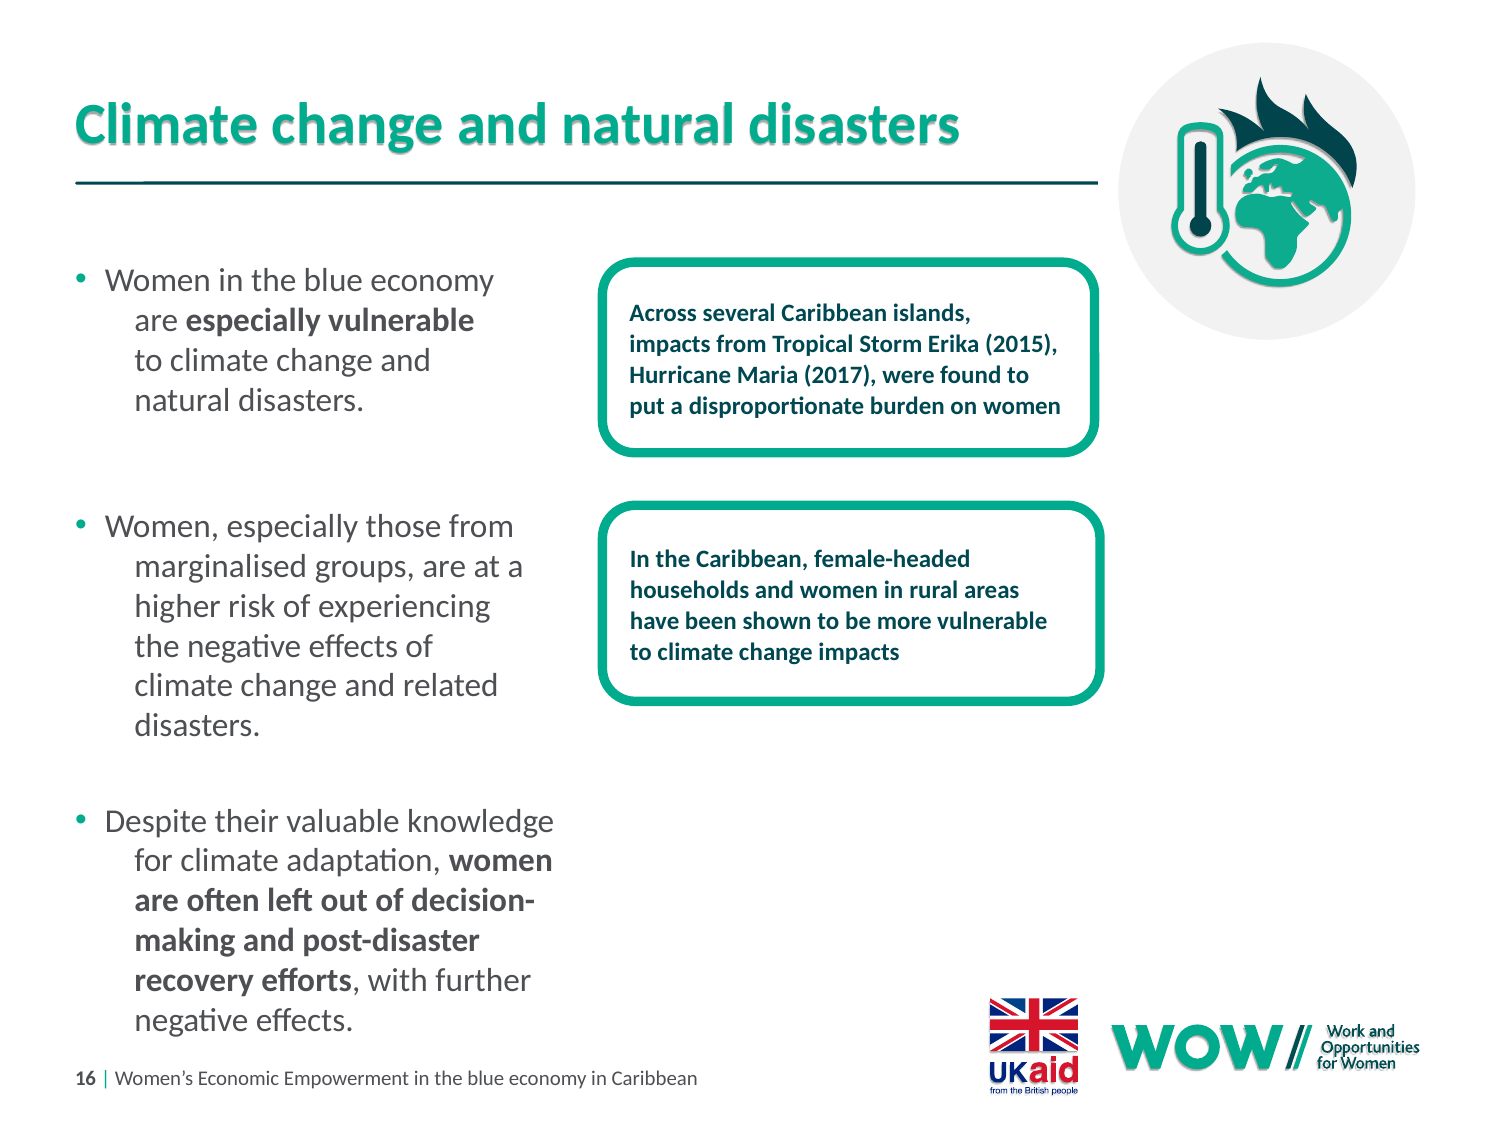

# Climate change and natural disasters
Women in the blue economy are especially vulnerable to climate change and natural disasters.
Across several Caribbean islands,
impacts from Tropical Storm Erika (2015), Hurricane Maria (2017), were found to put a disproportionate burden on women
Women, especially those from marginalised groups, are at a higher risk of experiencing the negative effects of climate change and related disasters.
In the Caribbean, female-headed households and women in rural areas have been shown to be more vulnerable to climate change impacts
Despite their valuable knowledge for climate adaptation, women are often left out of decision-making and post-disaster recovery efforts, with further negative effects.
15 | Women’s Economic Empowerment in the blue economy in Caribbean